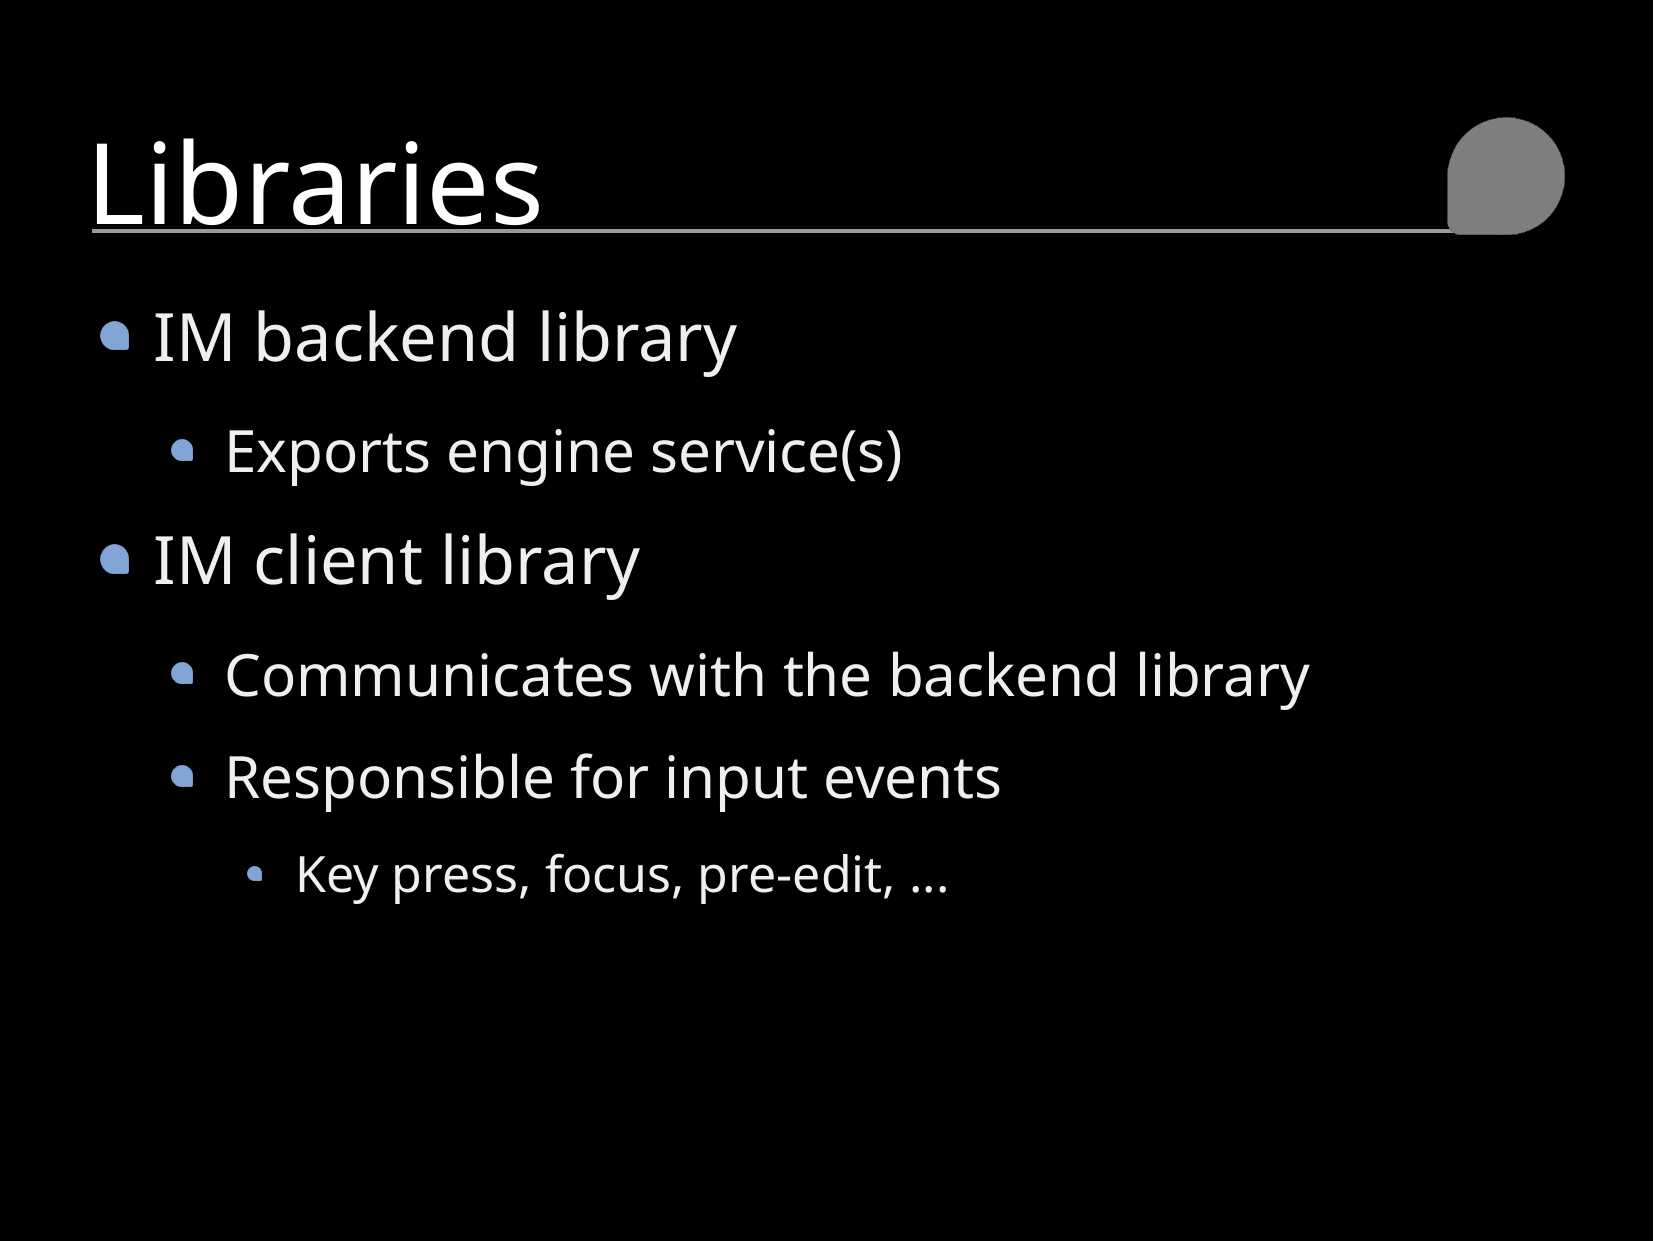

# Libraries
IM backend library
Exports engine service(s)
IM client library
Communicates with the backend library
Responsible for input events
Key press, focus, pre-edit, ...